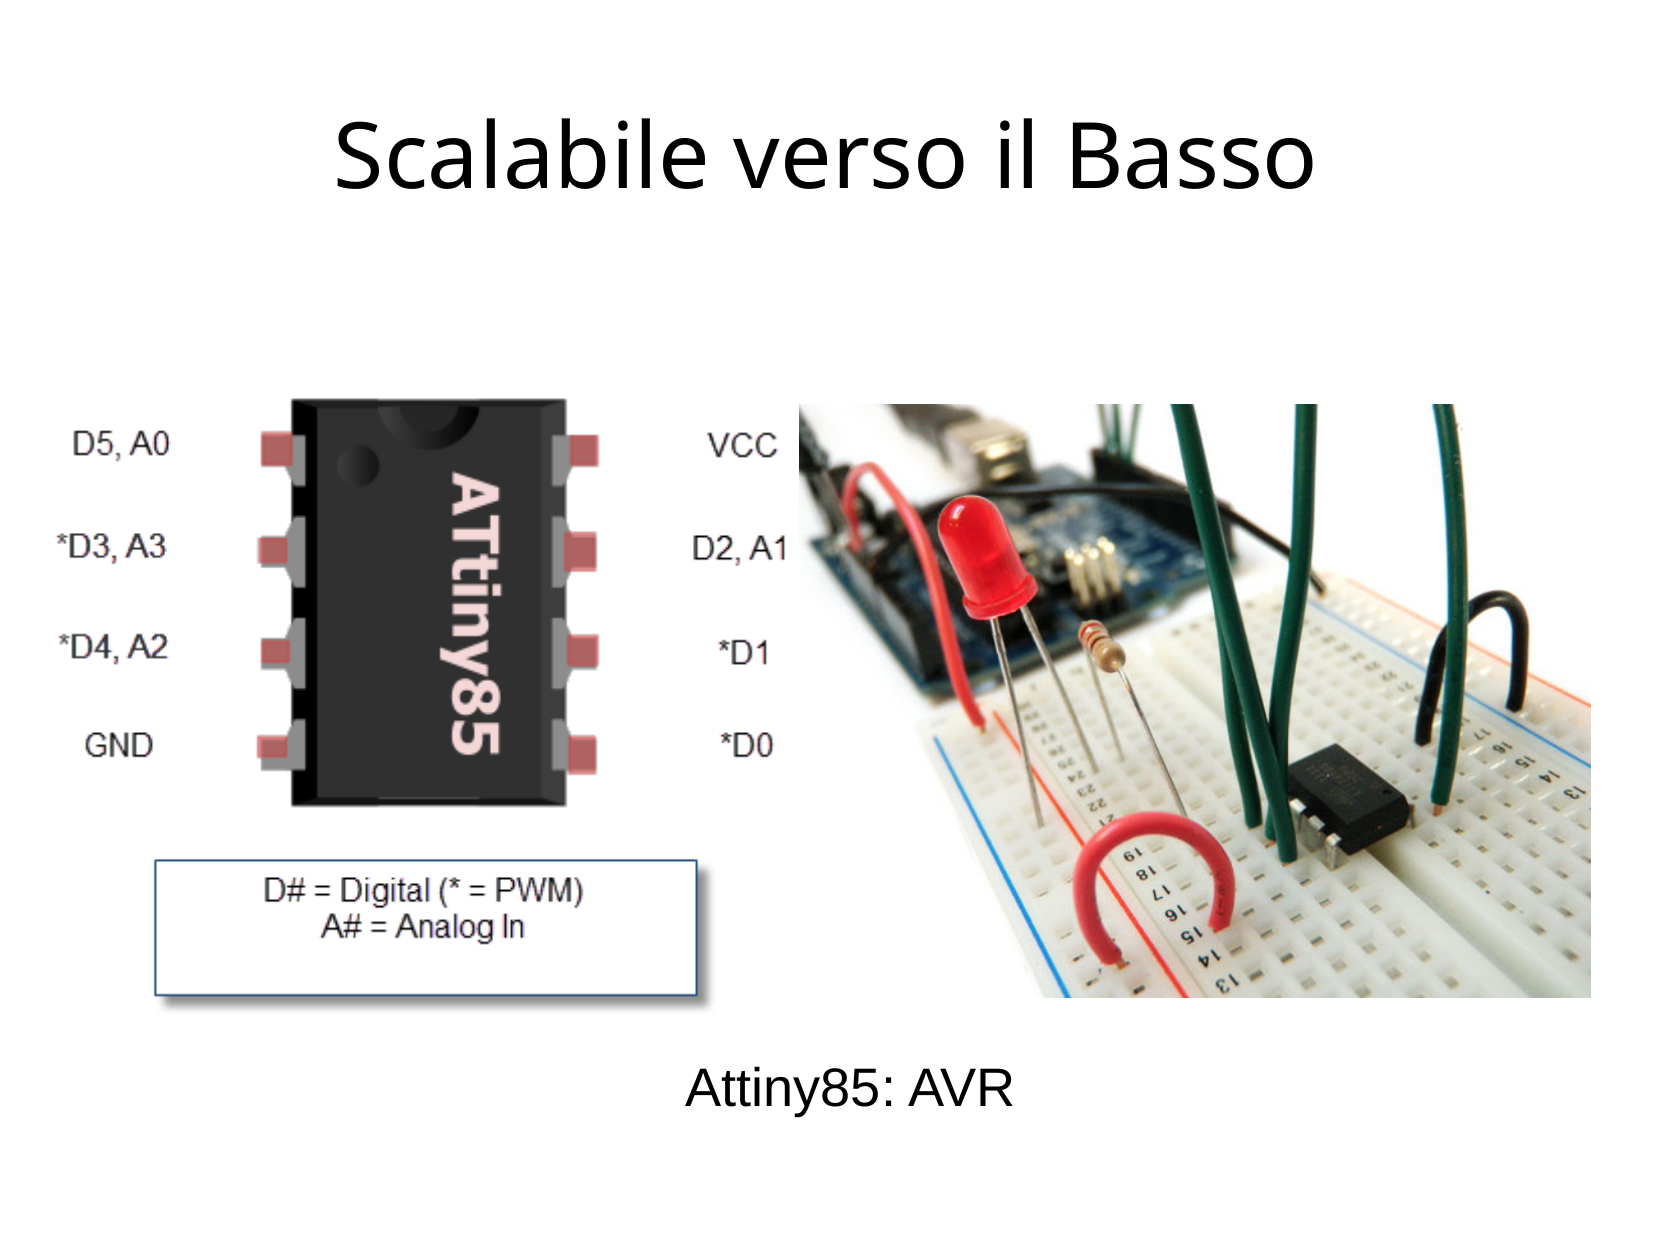

# Scalabile verso il Basso
Attiny85: AVR